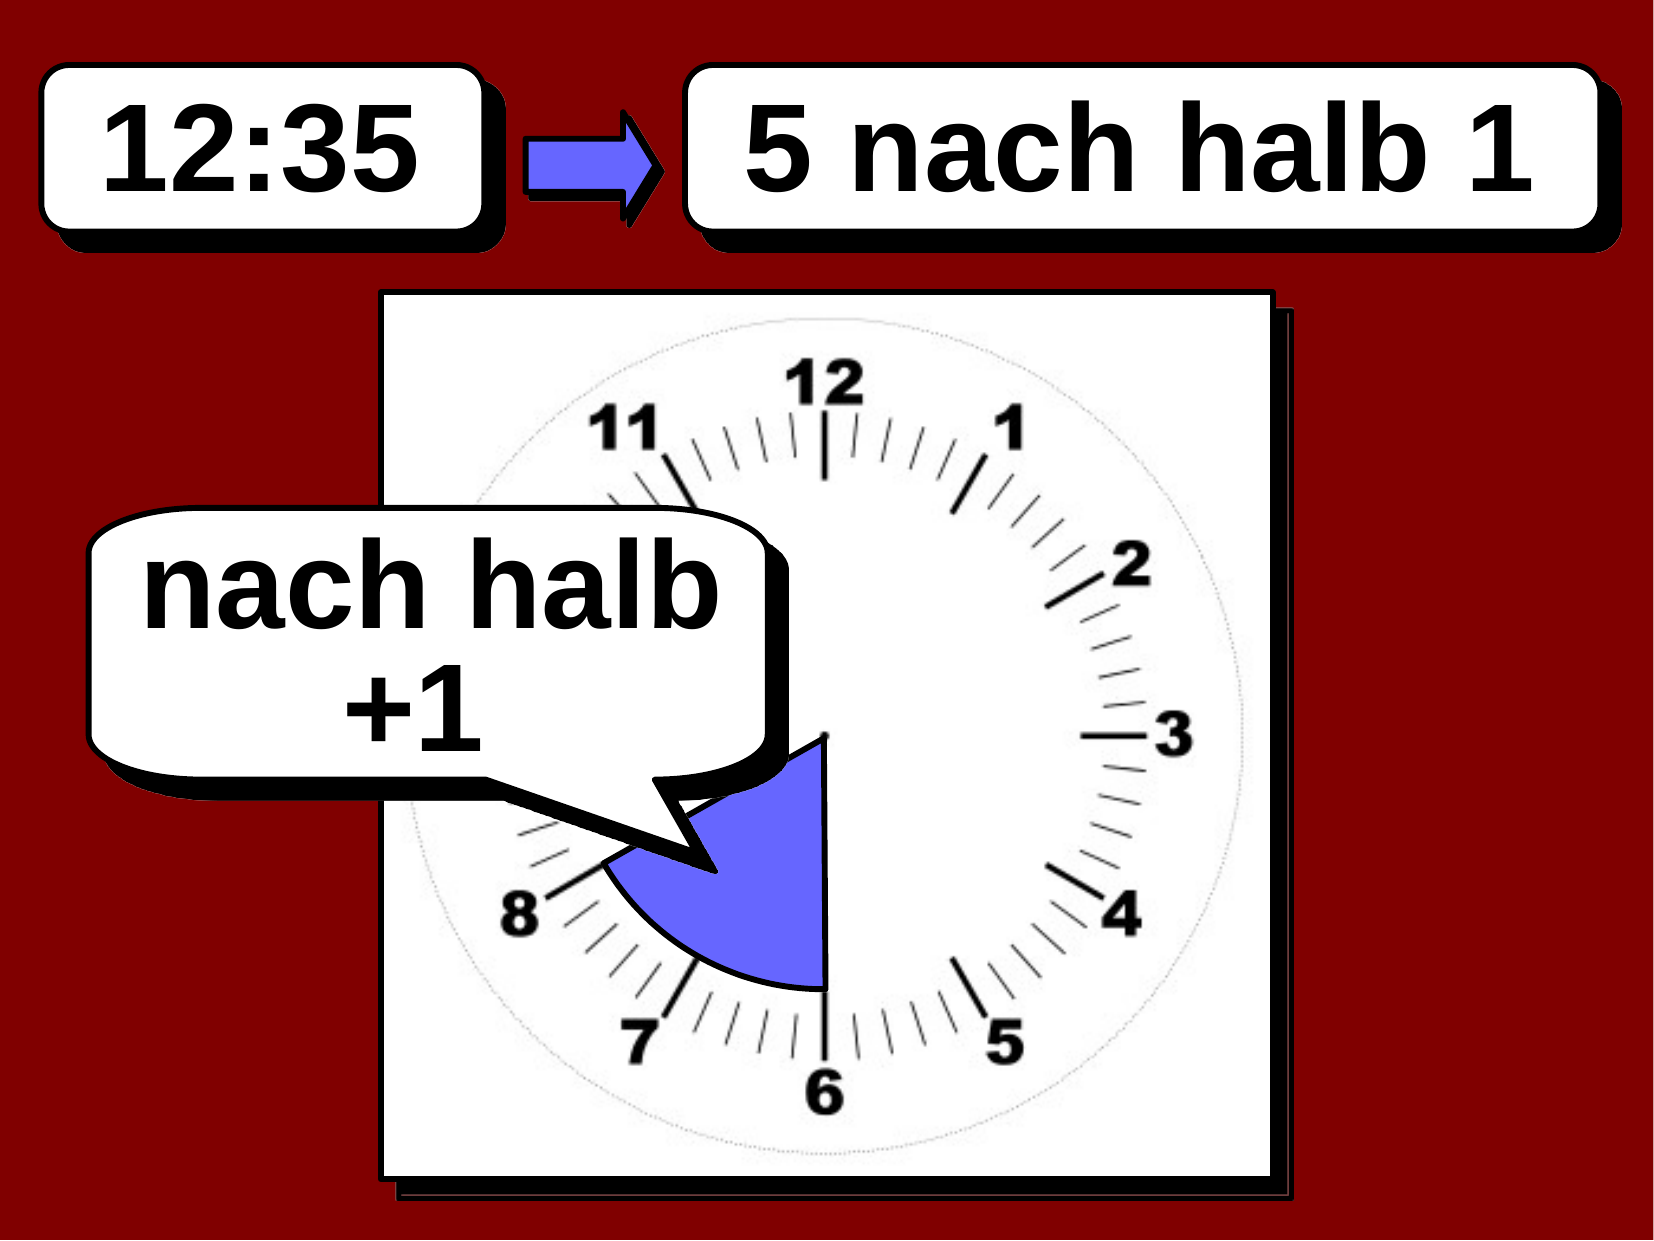

12:35
5 nach halb 1
nach halb
+1